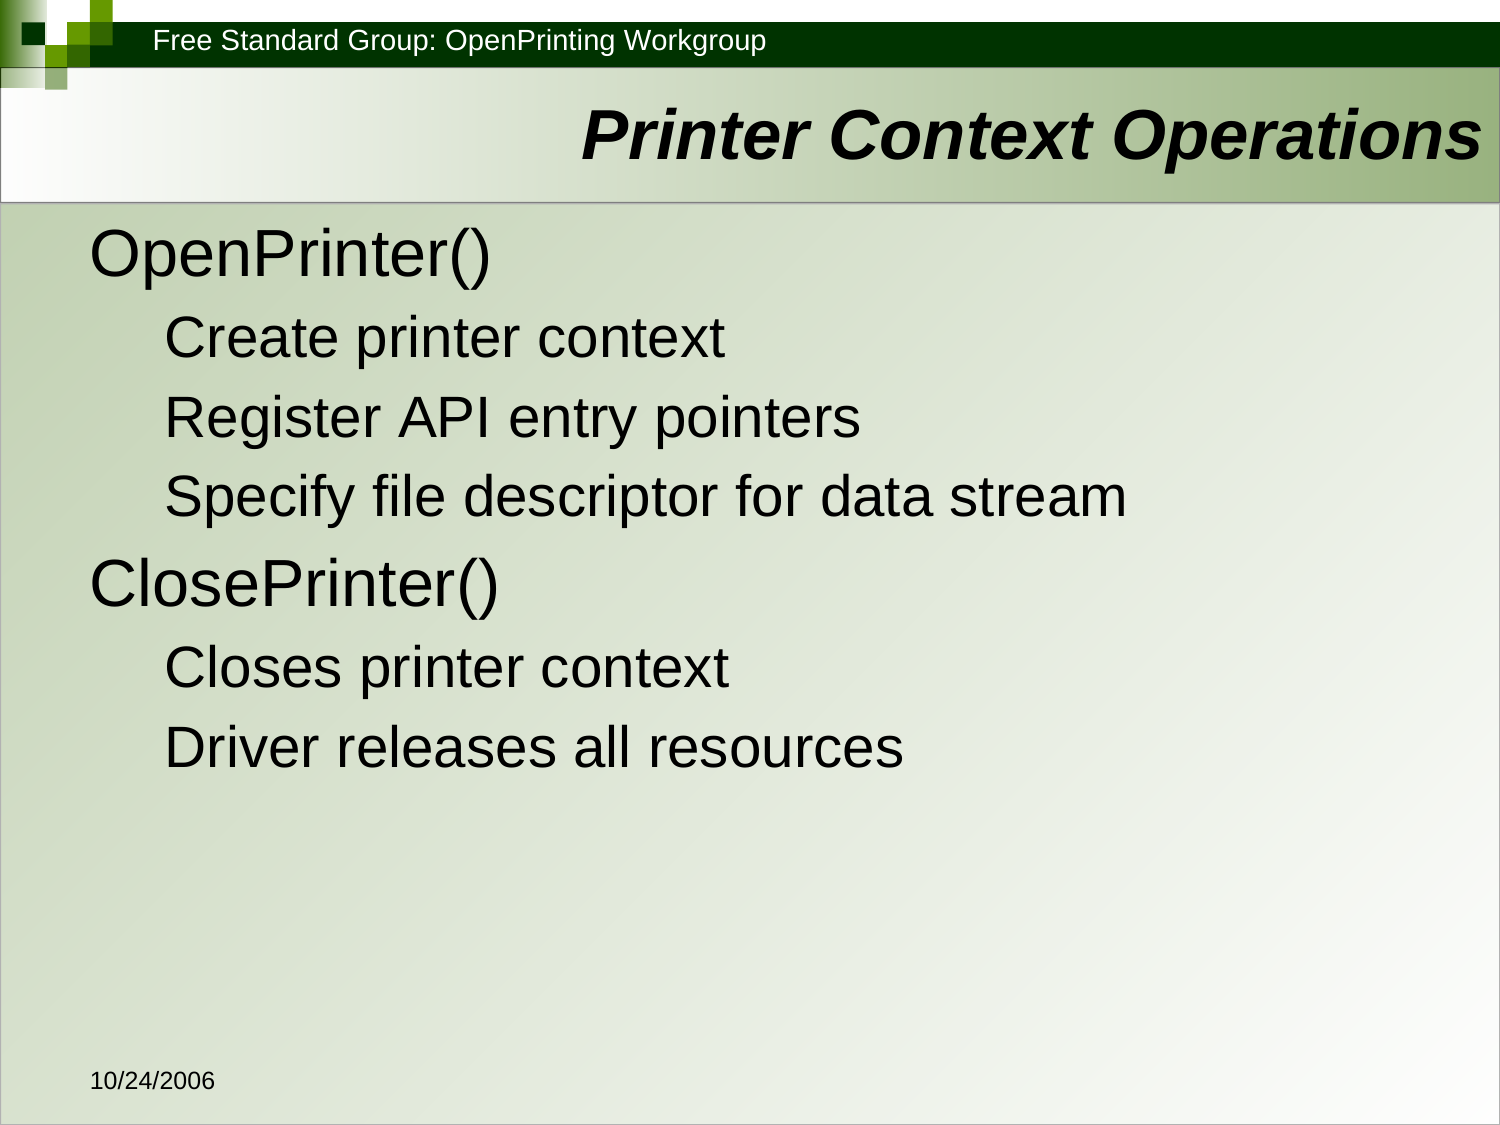

# Printer Context Operations
OpenPrinter()
Create printer context
Register API entry pointers
Specify file descriptor for data stream
ClosePrinter()
Closes printer context
Driver releases all resources